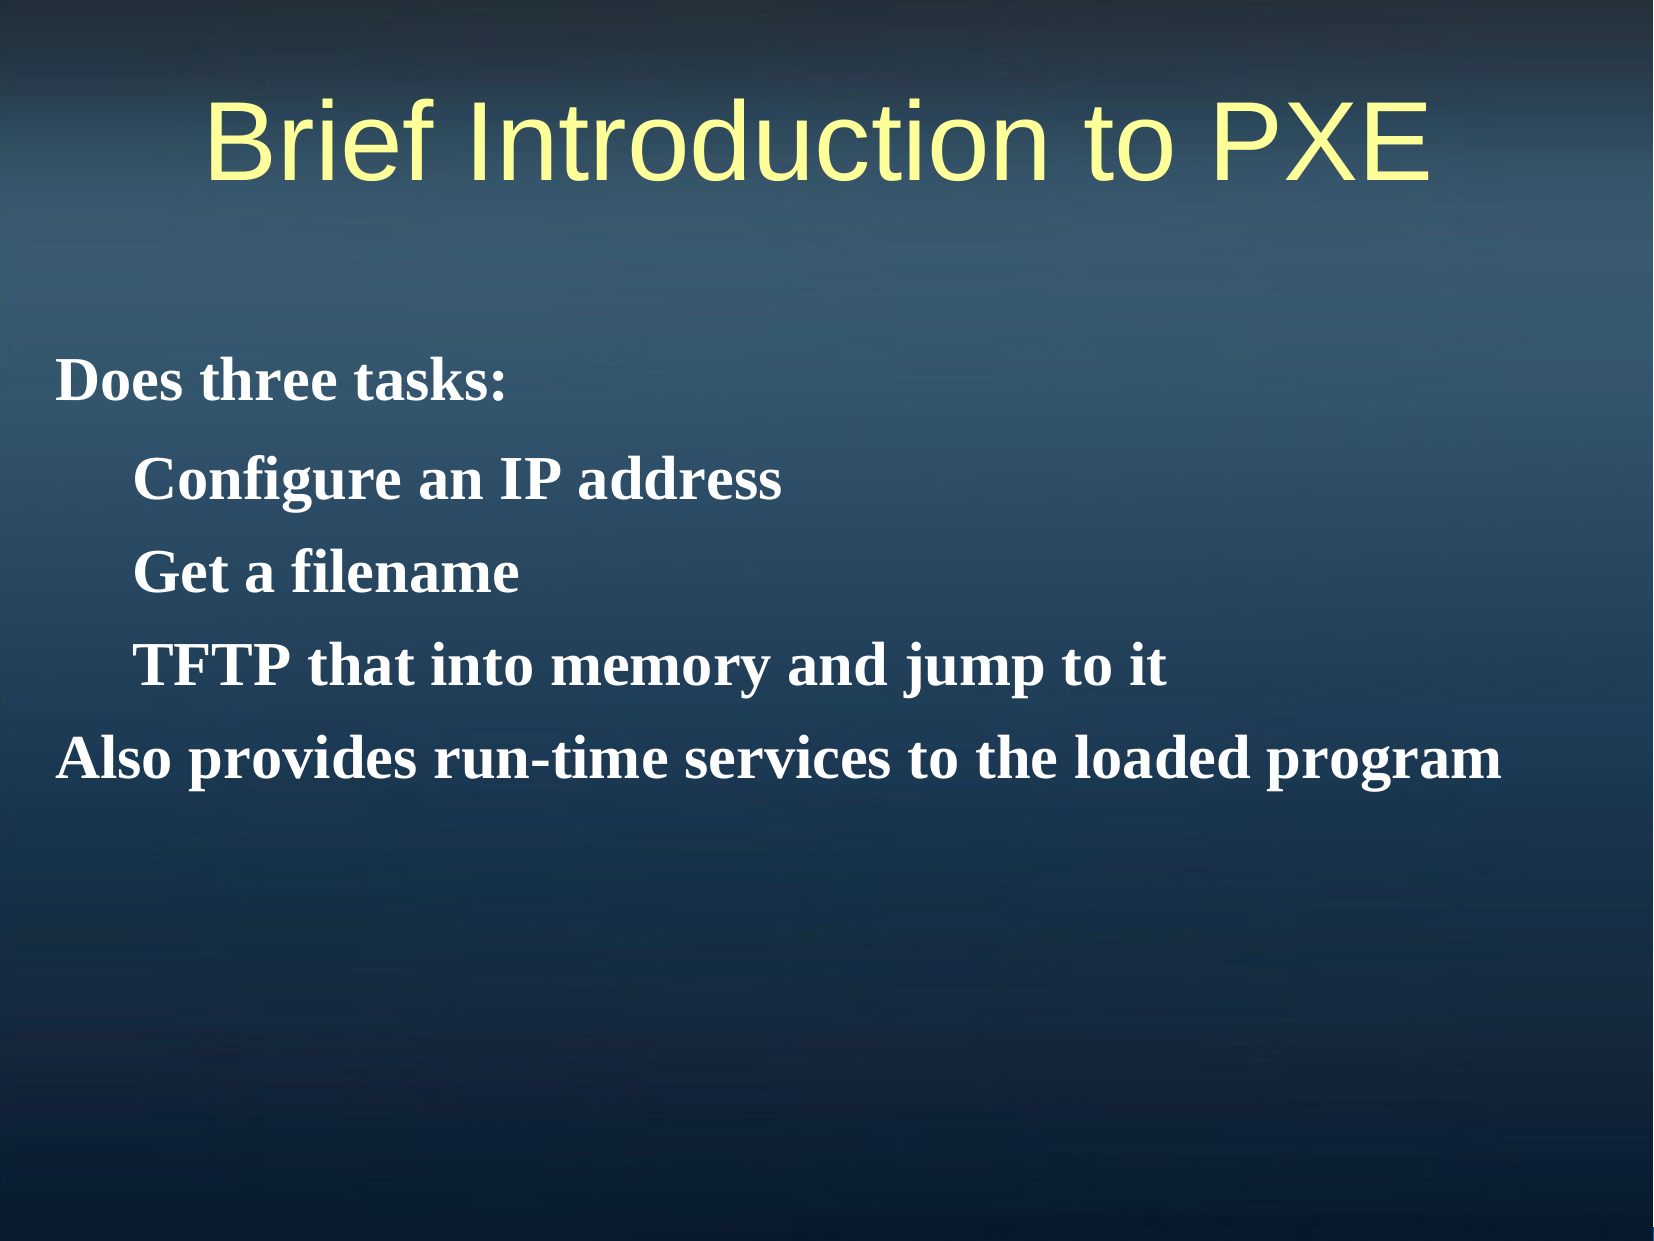

# Brief Introduction to PXE
Does three tasks:
Configure an IP address
Get a filename
TFTP that into memory and jump to it
Also provides run-time services to the loaded program